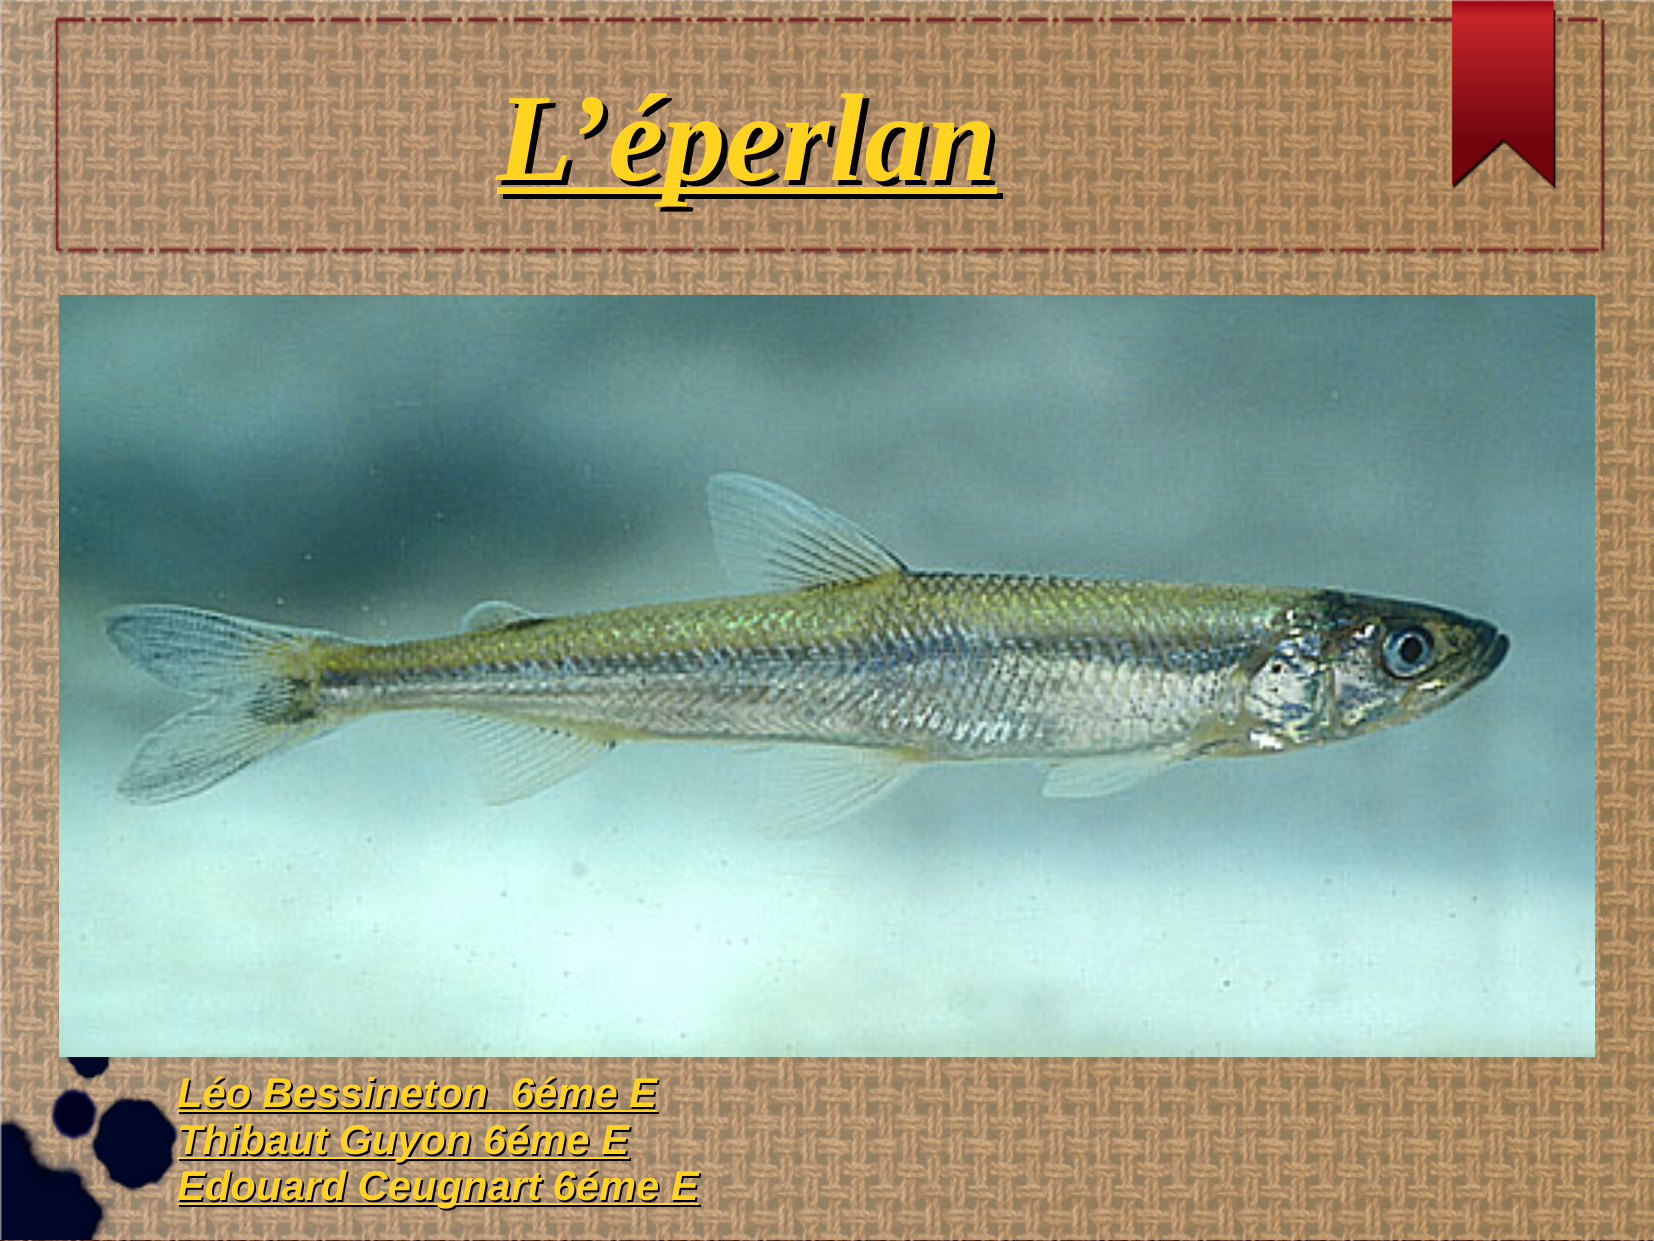

# L’éperlan
Léo Bessineton 6éme E
Thibaut Guyon 6éme E
Edouard Ceugnart 6éme E